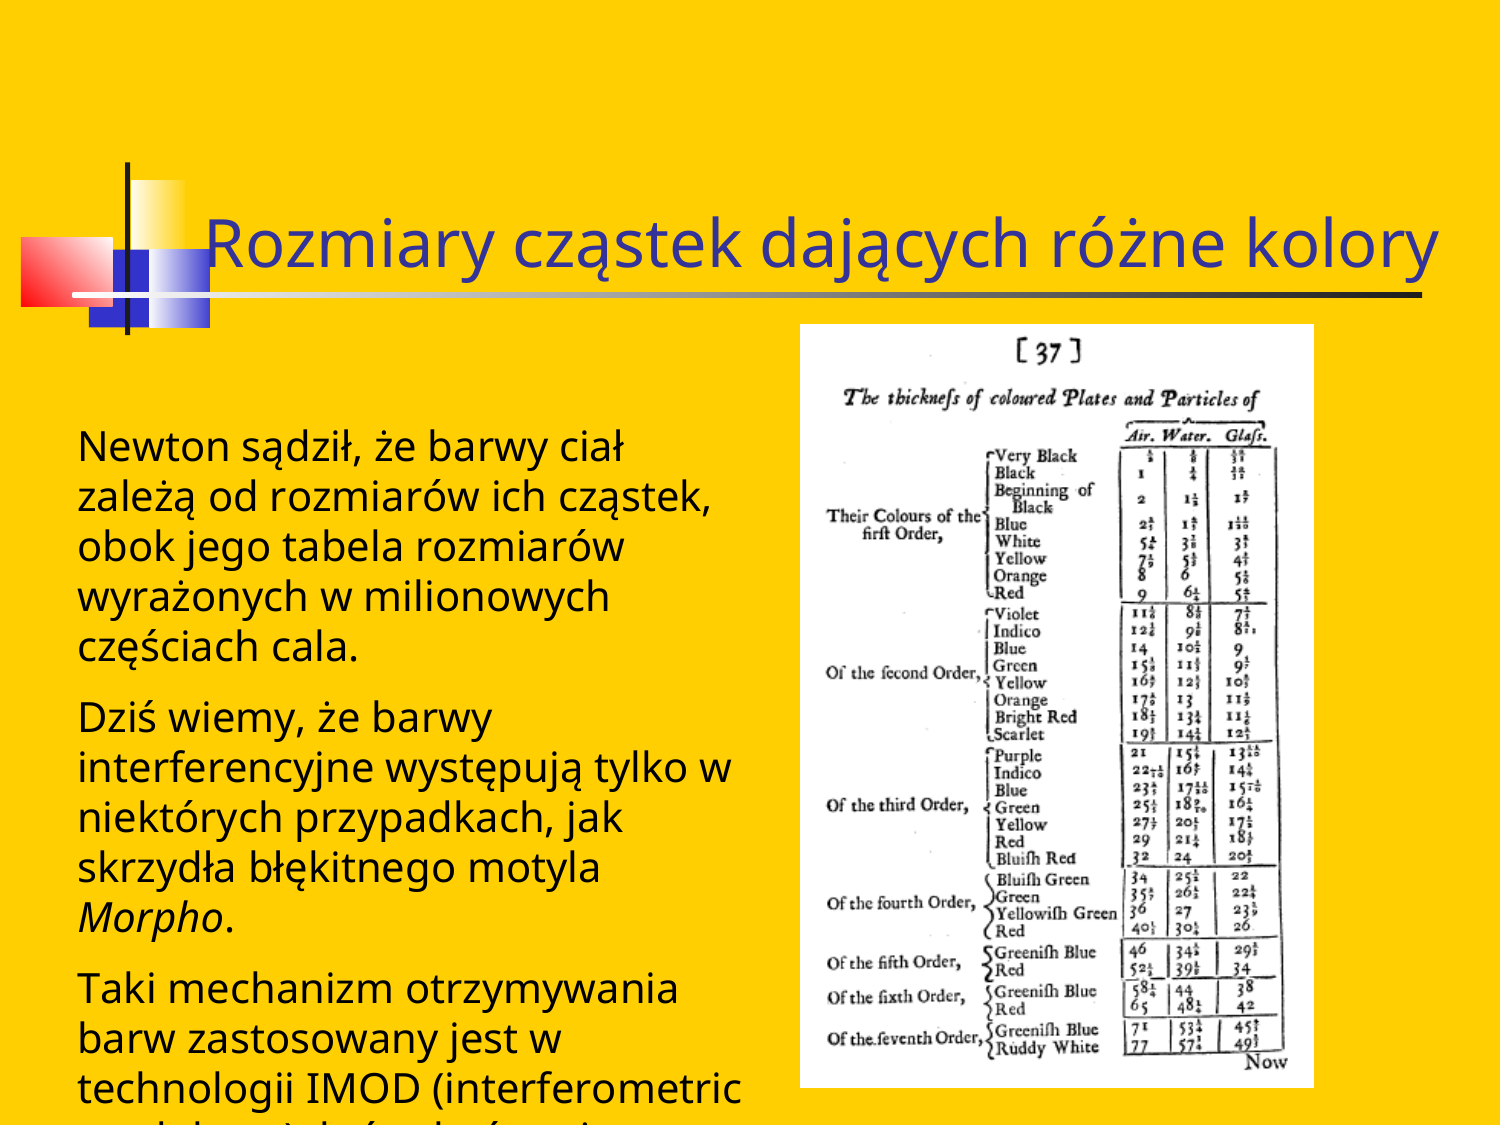

# Rozmiary cząstek dających różne kolory
Newton sądził, że barwy ciał zależą od rozmiarów ich cząstek, obok jego tabela rozmiarów wyrażonych w milionowych częściach cala.
Dziś wiemy, że barwy interferencyjne występują tylko w niektórych przypadkach, jak skrzydła błękitnego motyla Morpho.
Taki mechanizm otrzymywania barw zastosowany jest w technologii IMOD (interferometric modulator), która być może zastąpi wyświetlacze LCD („Świat nauki” 1/2008)